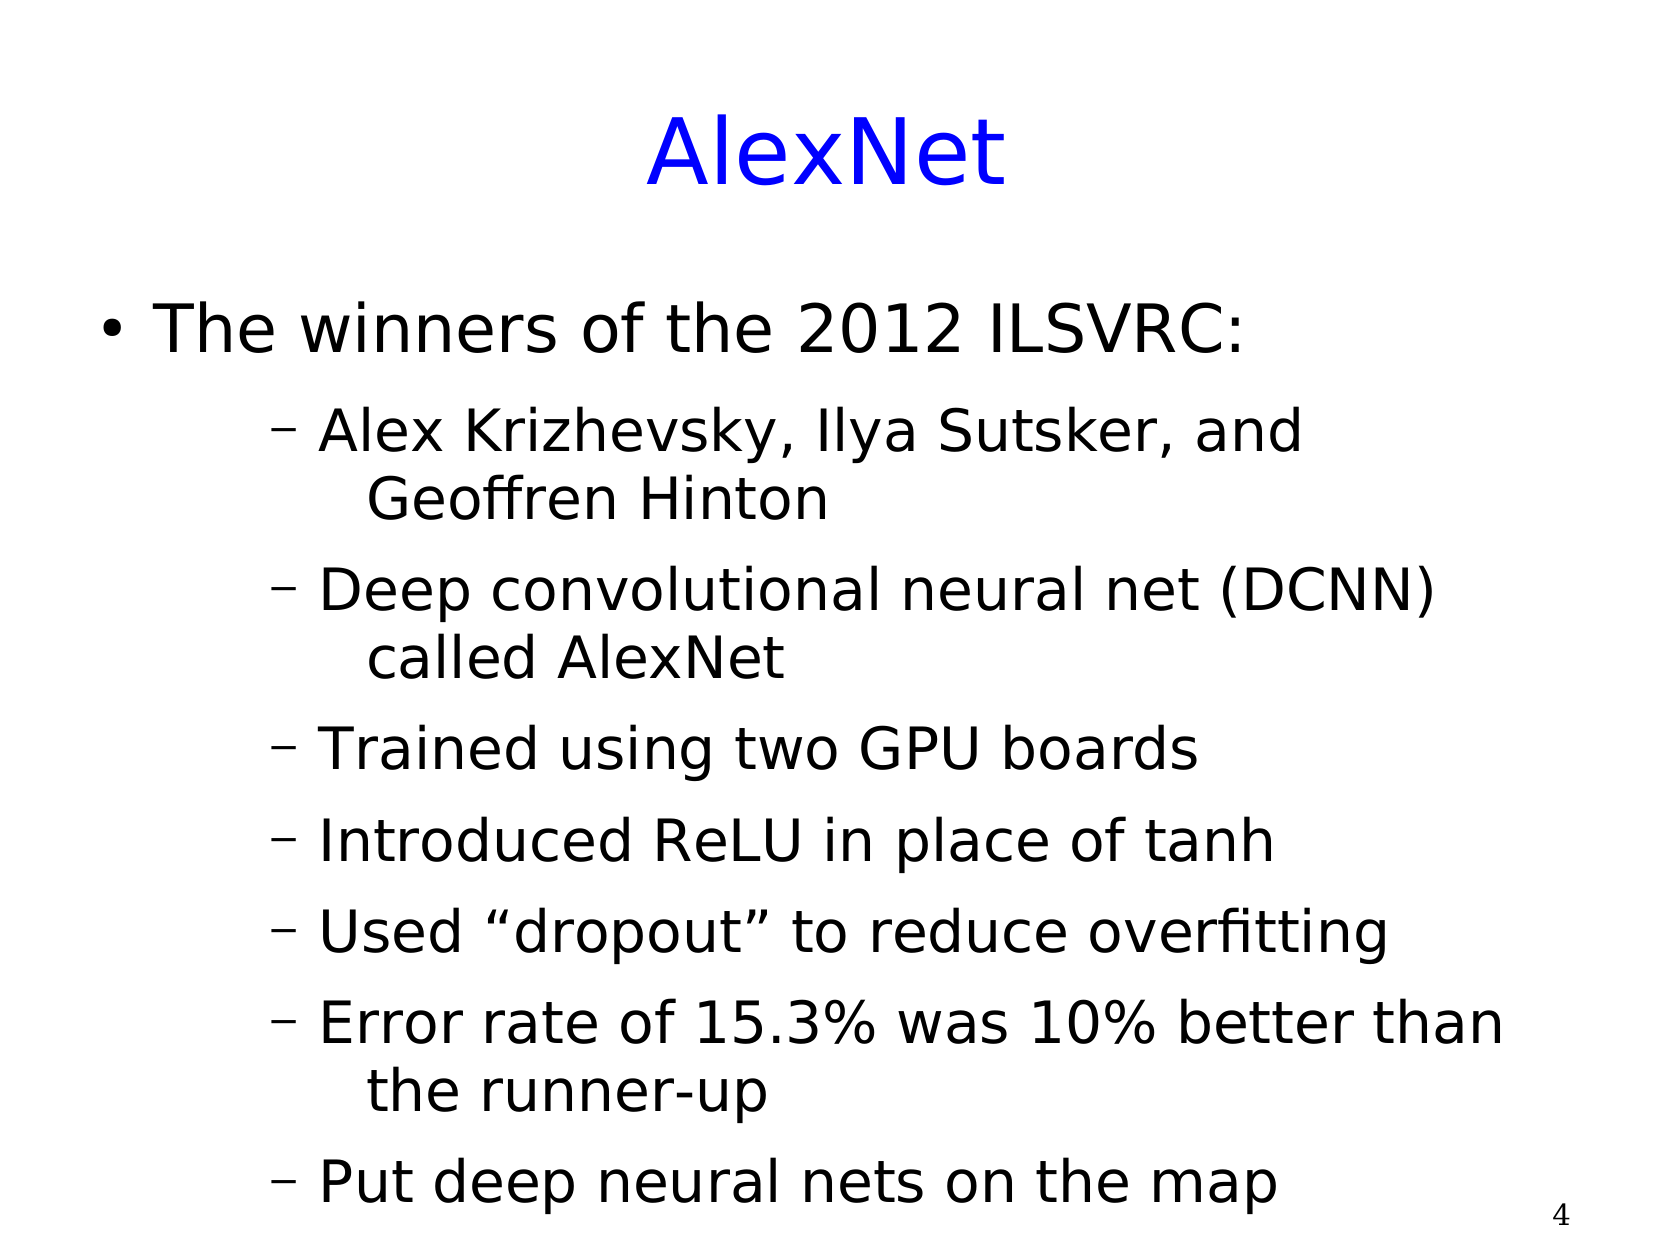

# AlexNet
The winners of the 2012 ILSVRC:
Alex Krizhevsky, Ilya Sutsker, and Geoffren Hinton
Deep convolutional neural net (DCNN)
called AlexNet
Trained using two GPU boards
Introduced ReLU in place of tanh
Used “dropout” to reduce overfitting
Error rate of 15.3% was 10% better than the runner-up
Put deep neural nets on the map
4